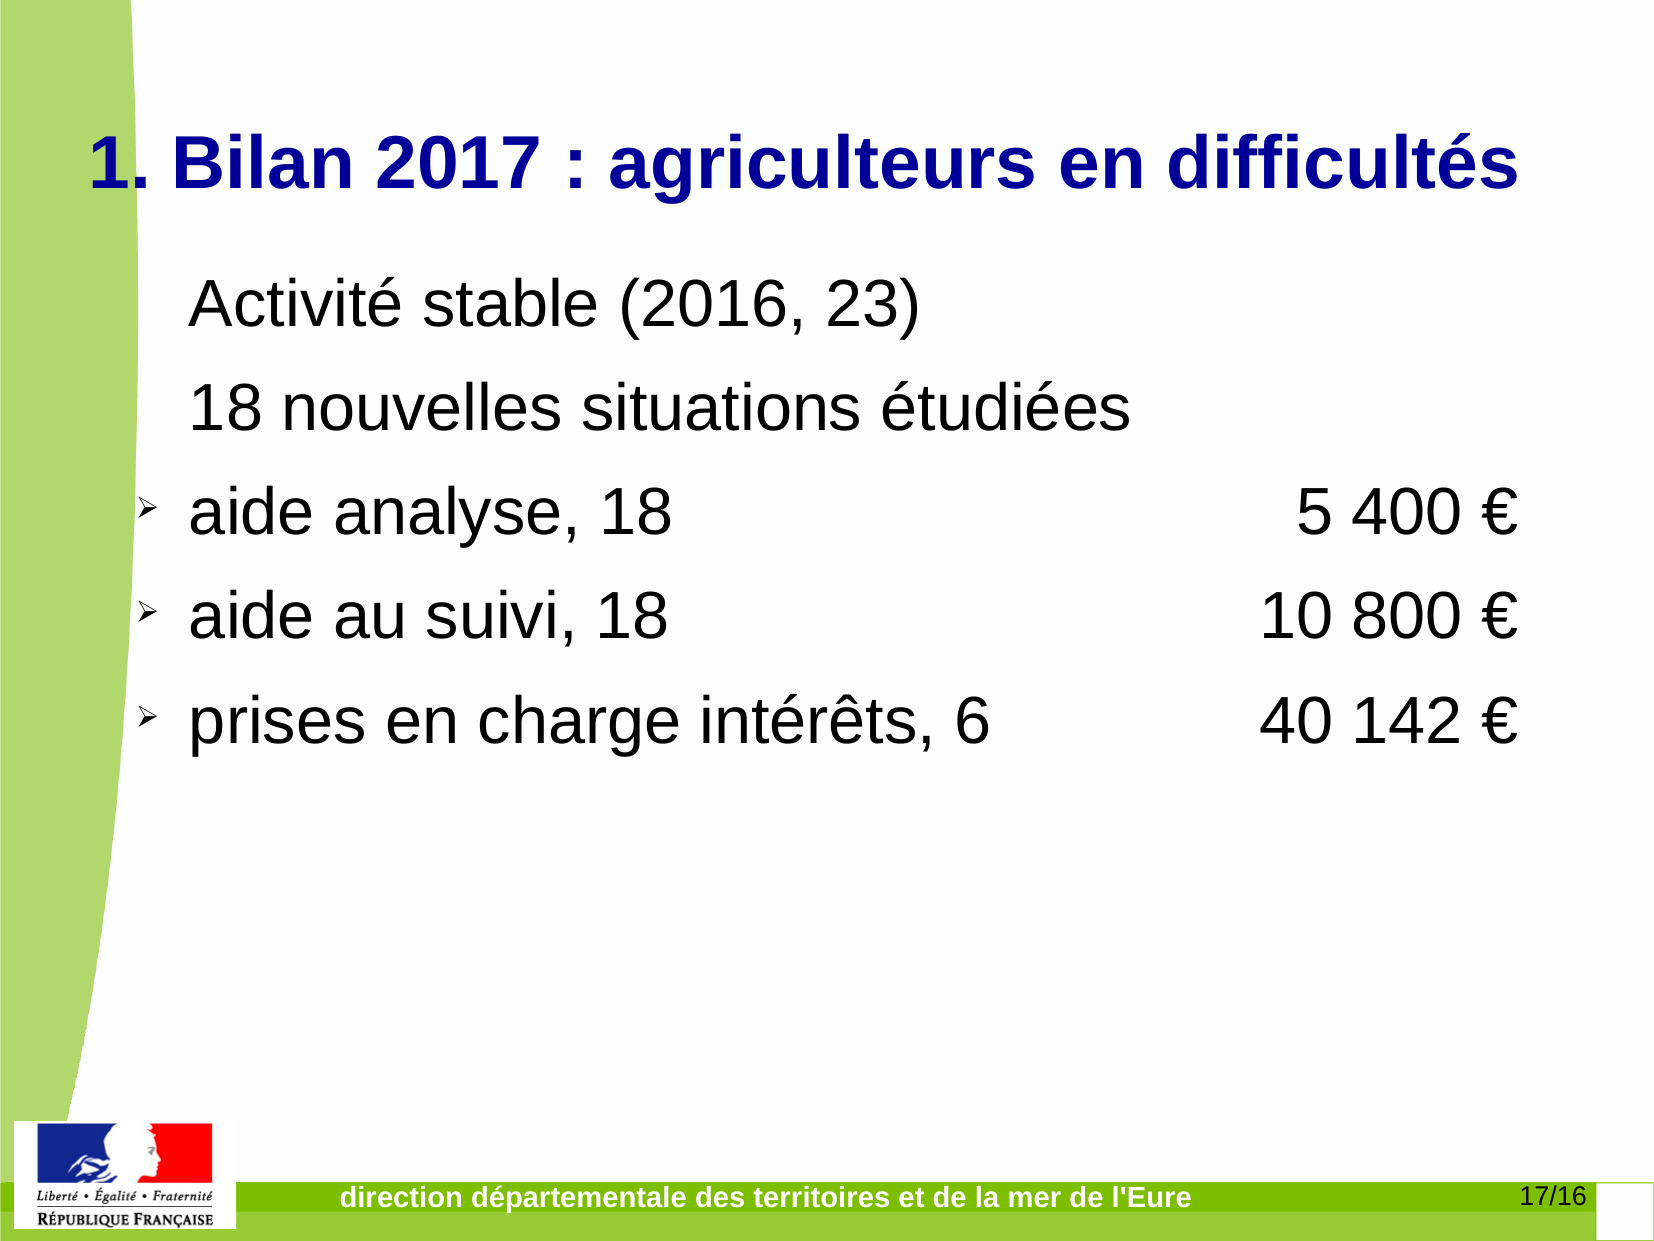

1. Bilan 2017 : agriculteurs en difficultés
# Activité stable (2016, 23)
18 nouvelles situations étudiées
aide analyse, 18 									5 400 €
aide au suivi, 18 								 10 800 €
prises en charge intérêts, 6				 40 142 €
17